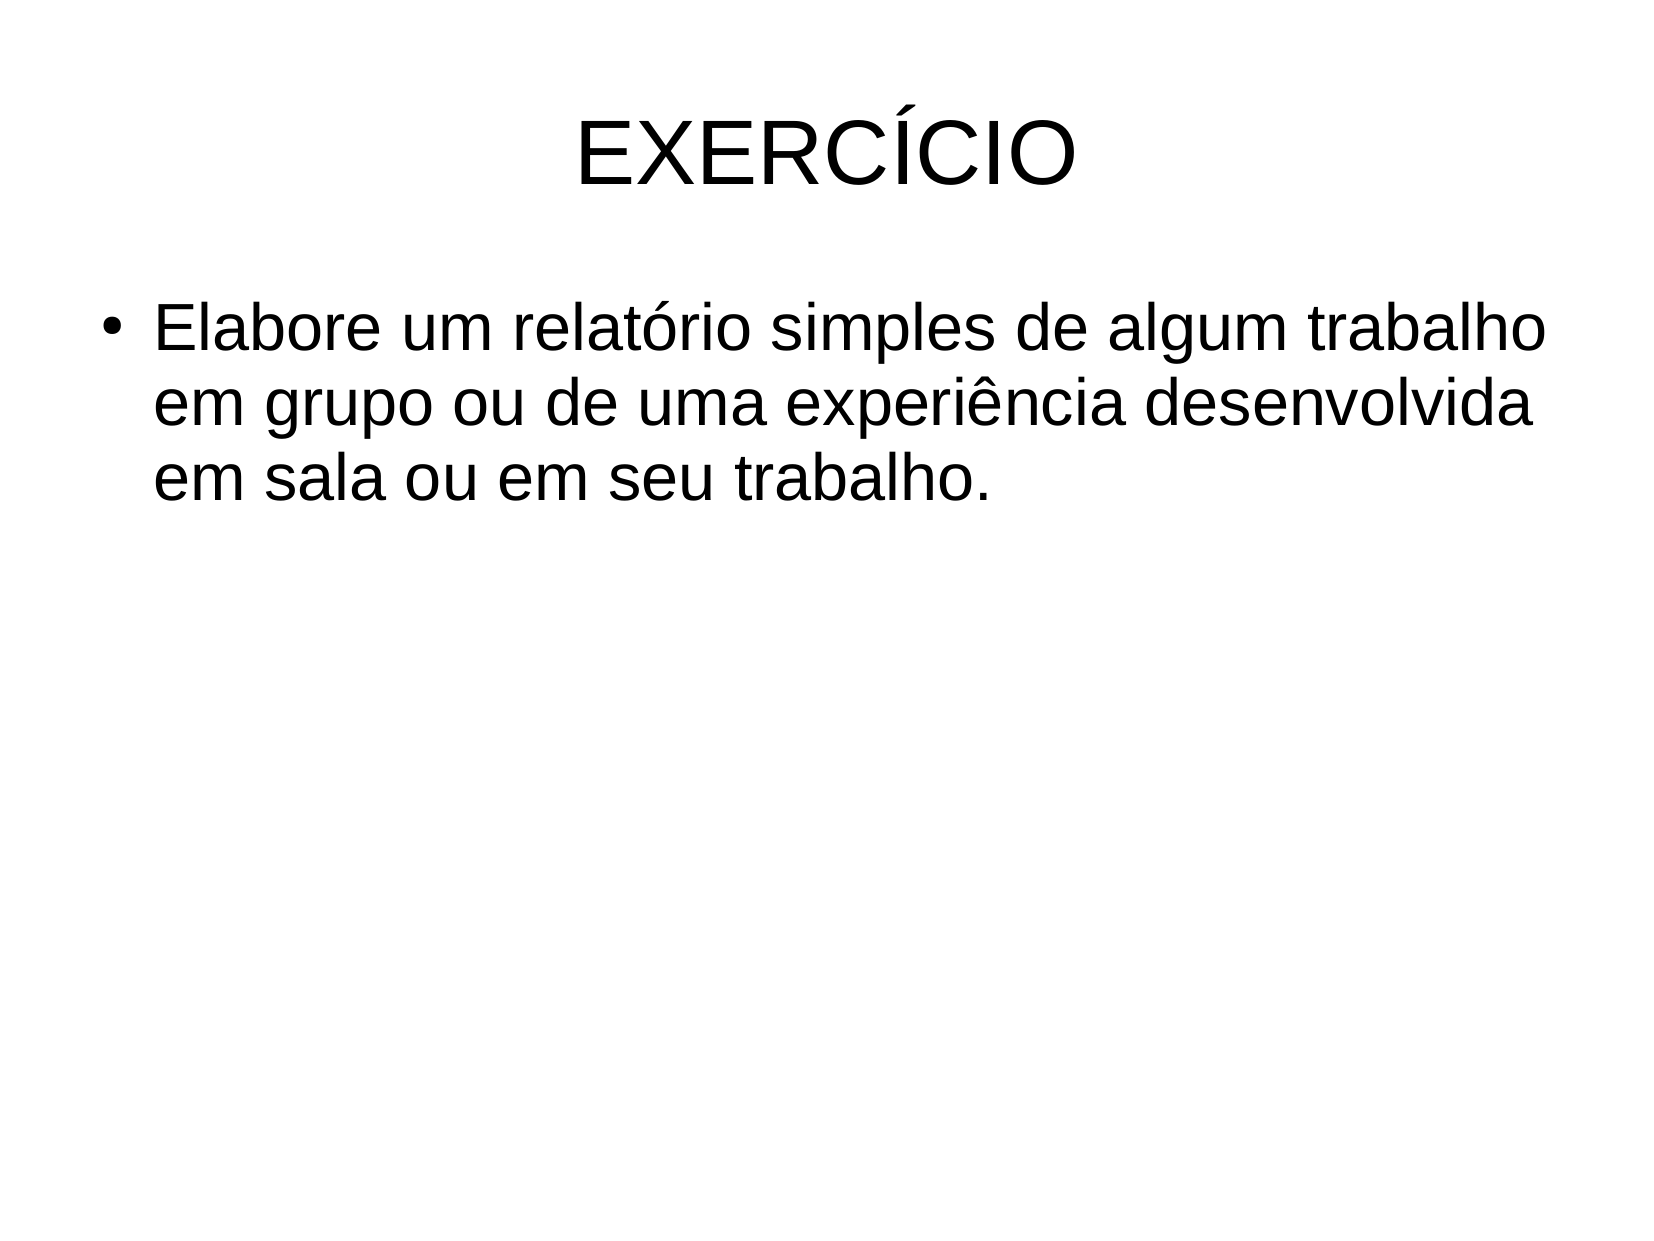

# EXERCÍCIO
Elabore um relatório simples de algum trabalho em grupo ou de uma experiência desenvolvida em sala ou em seu trabalho.